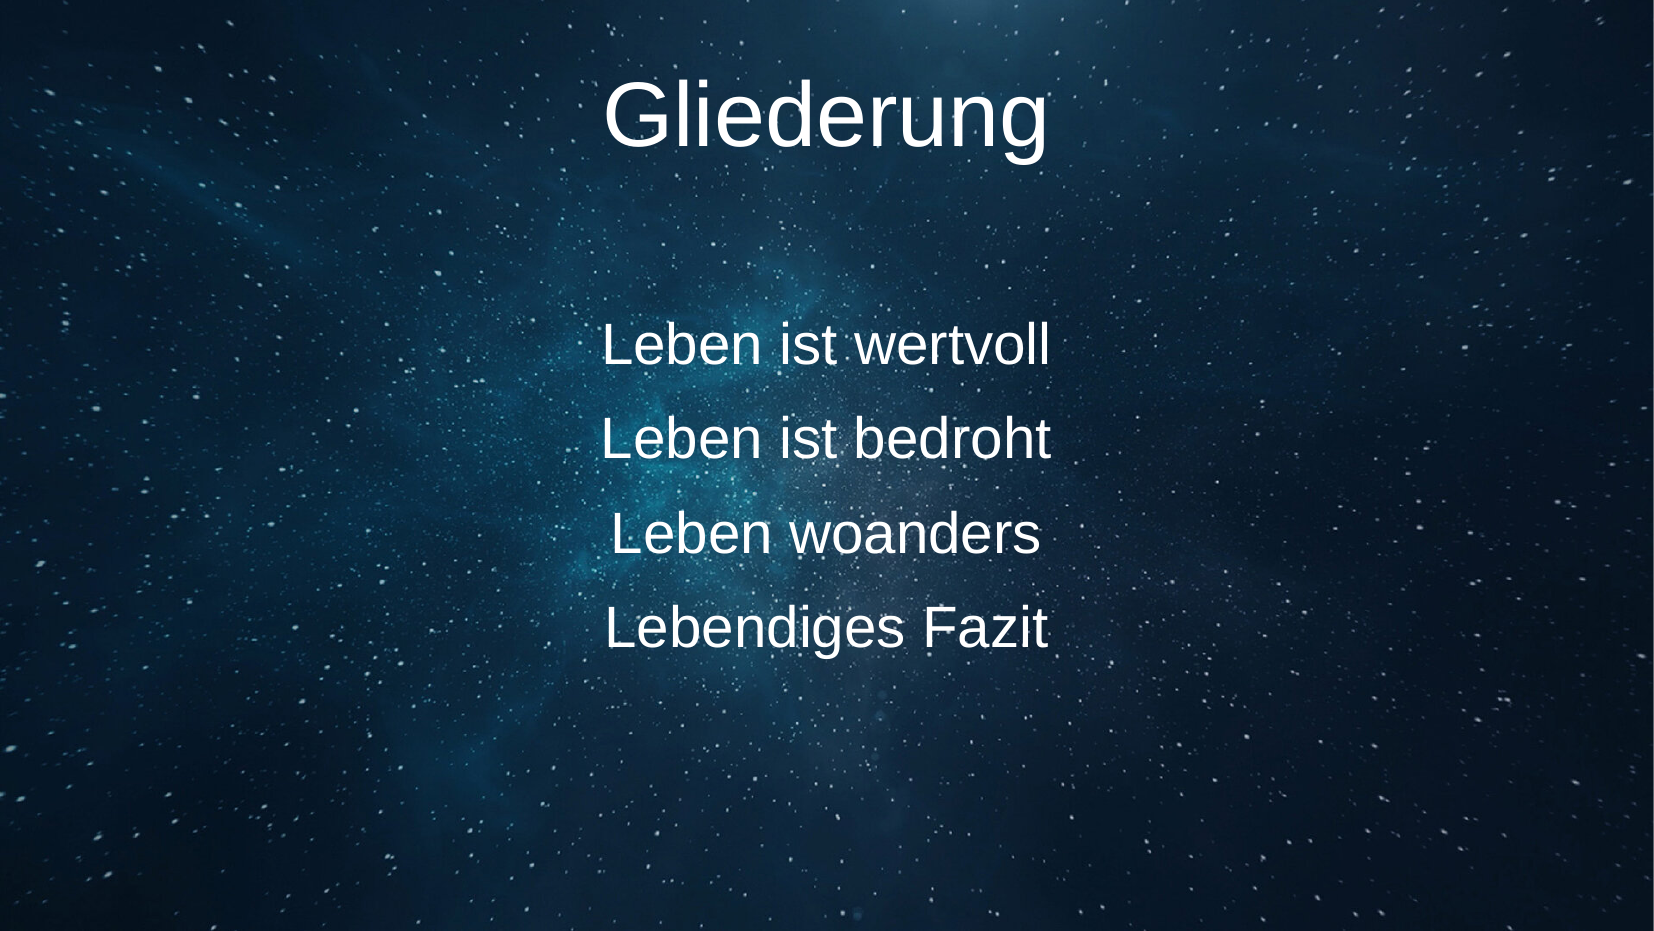

# Gliederung
Leben ist wertvoll
Leben ist bedroht
Leben woanders
Lebendiges Fazit